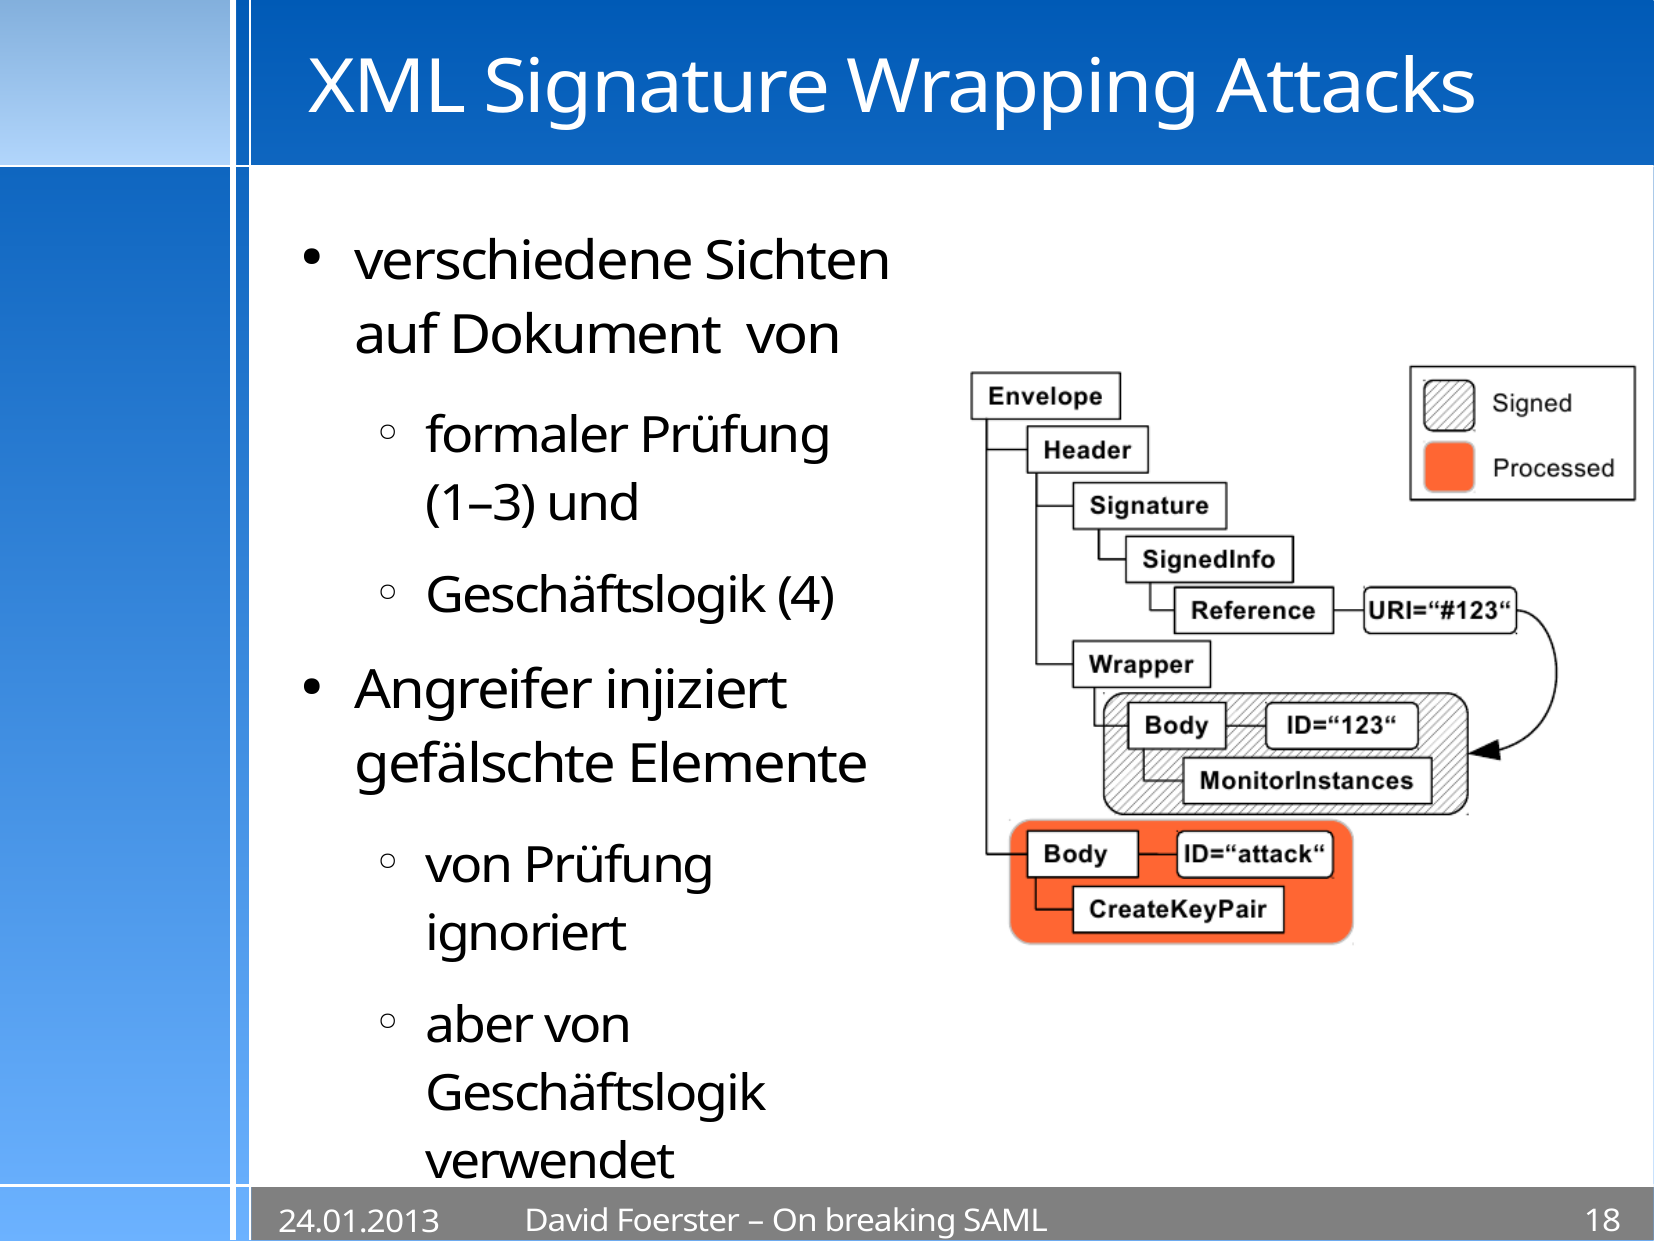

# XML Signature Wrapping Attacks
verschiedene Sichten auf Dokument von
formaler Prüfung
(1–3) und
Geschäftslogik (4)
Angreifer injiziert gefälschte Elemente
von Prüfung ignoriert
aber von Geschäftslogik verwendet